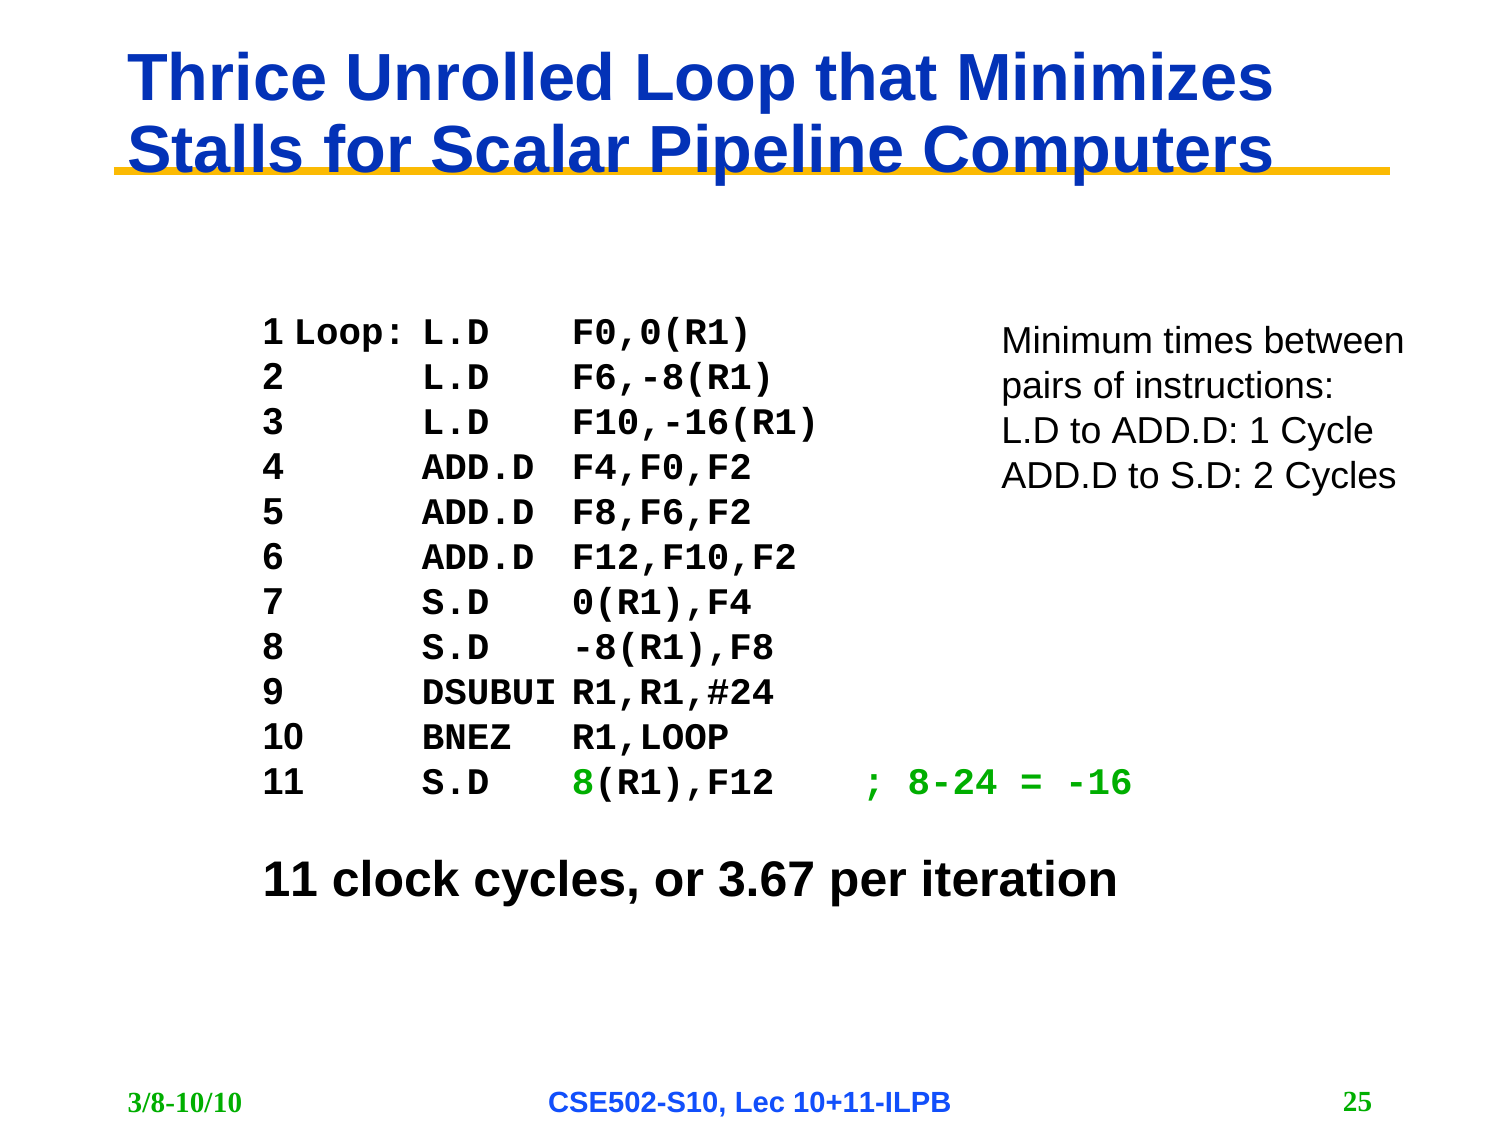

# Thrice Unrolled Loop that Minimizes Stalls for Scalar Pipeline Computers
1 Loop:	L.D	F0,0(R1)
2	L.D	F6,-8(R1)
3	L.D	F10,-16(R1)
4	ADD.D	F4,F0,F2
5	ADD.D	F8,F6,F2
6	ADD.D	F12,F10,F2
7	S.D	0(R1),F4
8	S.D	-8(R1),F8
9	DSUBUI	R1,R1,#24
10	BNEZ	R1,LOOP
11	S.D	8(R1),F12	; 8-24 = -16
11 clock cycles, or 3.67 per iteration
Minimum times between
pairs of instructions:
L.D to ADD.D: 1 Cycle
ADD.D to S.D: 2 Cycles
3/8-10/10
CSE502-S10, Lec 10+11-ILPB